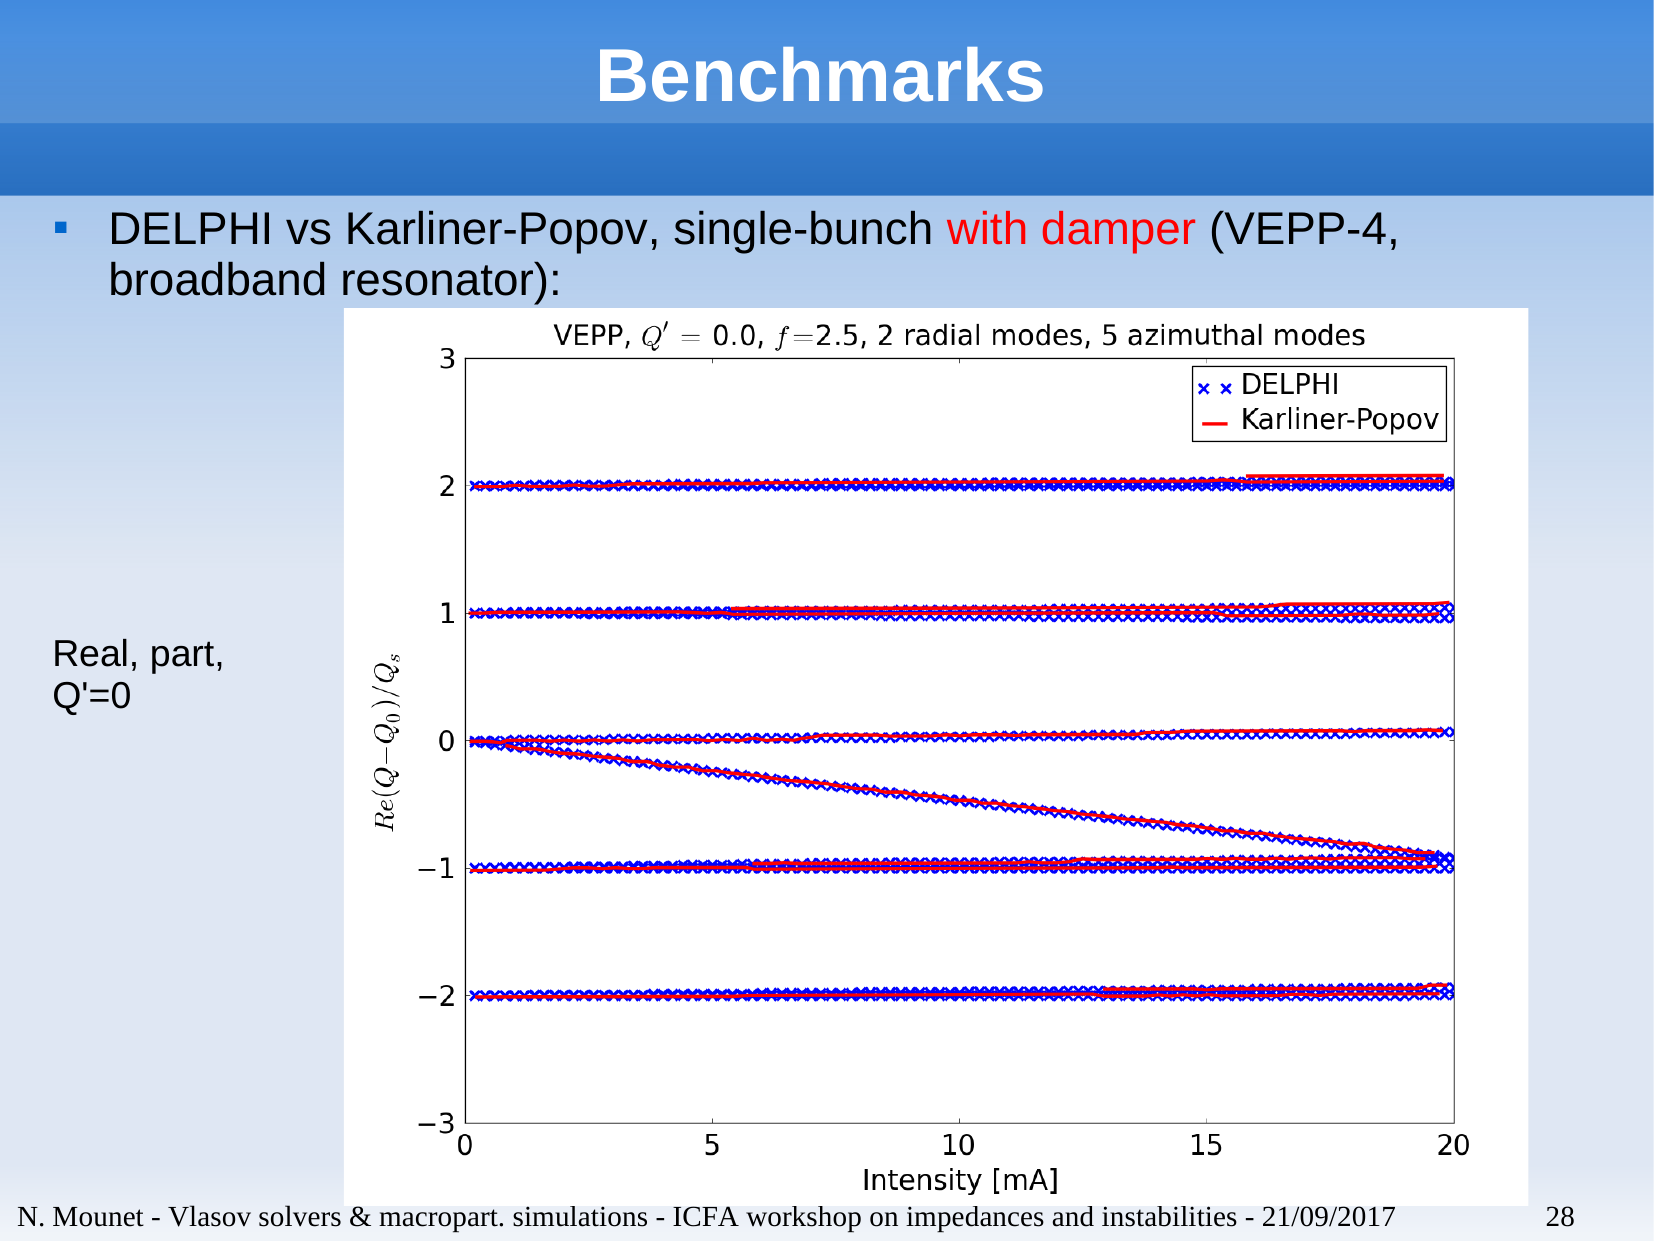

# Benchmarks
DELPHI vs Karliner-Popov, single-bunch with damper (VEPP-4, broadband resonator):
Real, part, Q'=0
N. Mounet - Vlasov solvers & macropart. simulations - ICFA workshop on impedances and instabilities - 21/09/2017
28